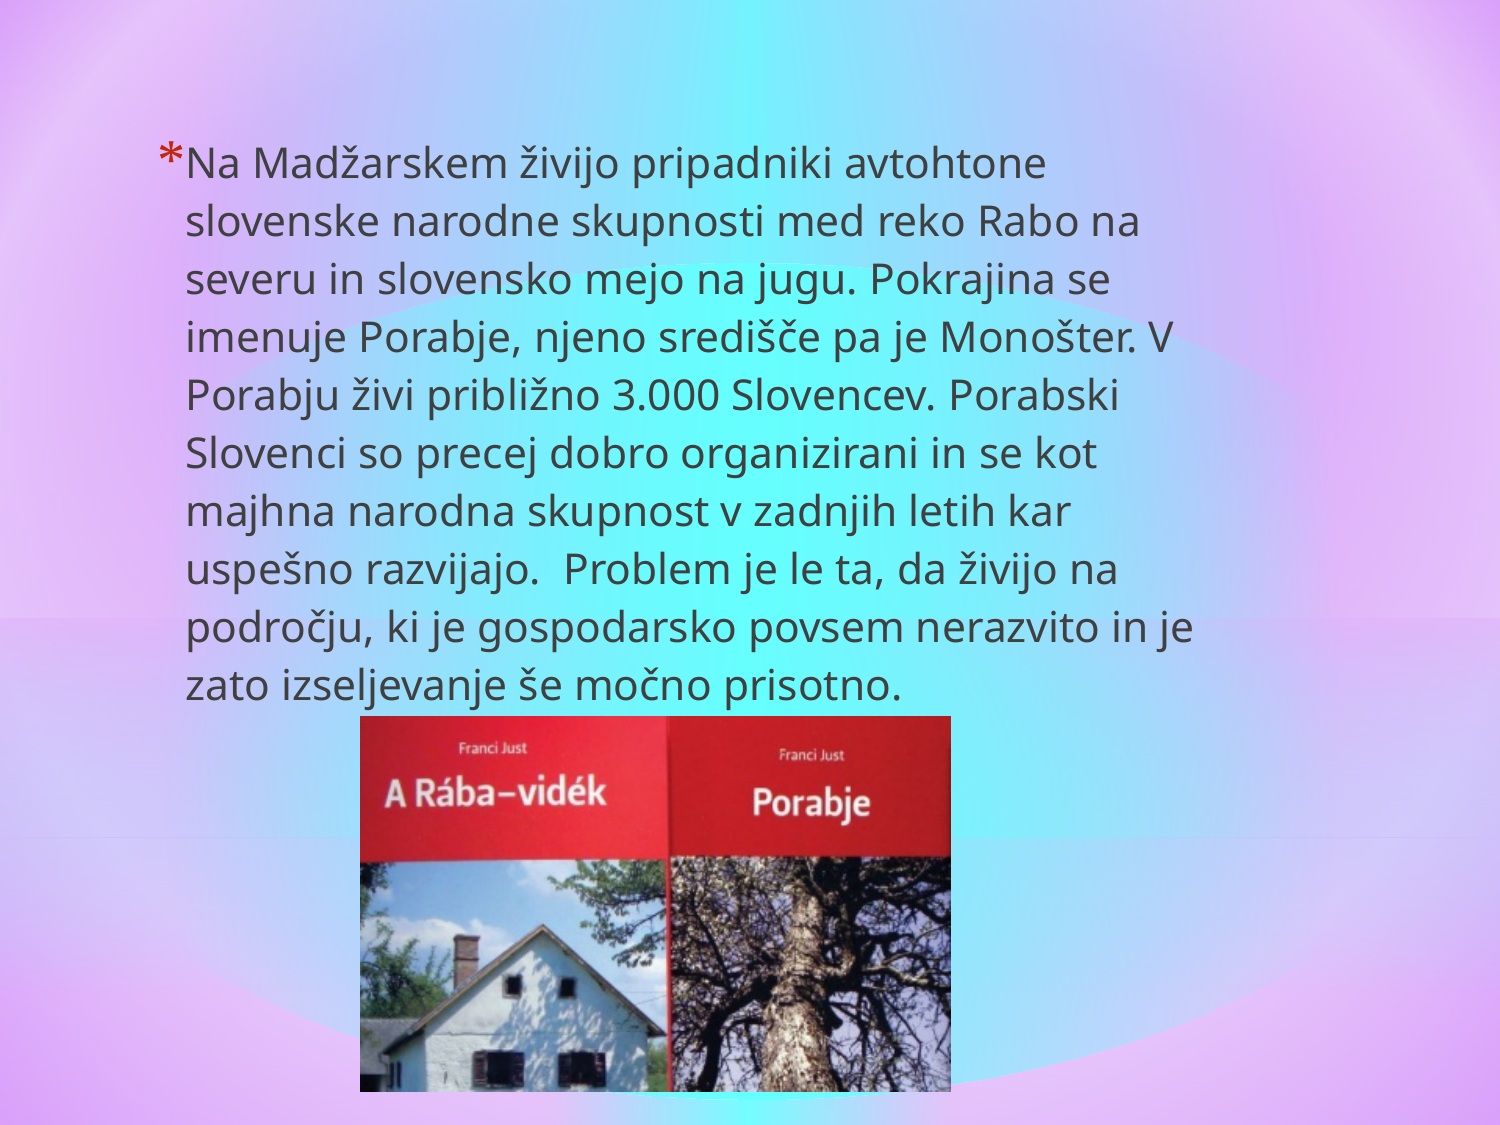

#
Na Madžarskem živijo pripadniki avtohtone slovenske narodne skupnosti med reko Rabo na severu in slovensko mejo na jugu. Pokrajina se imenuje Porabje, njeno središče pa je Monošter. V Porabju živi približno 3.000 Slovencev. Porabski Slovenci so precej dobro organizirani in se kot majhna narodna skupnost v zadnjih letih kar uspešno razvijajo. Problem je le ta, da živijo na področju, ki je gospodarsko povsem nerazvito in je zato izseljevanje še močno prisotno.